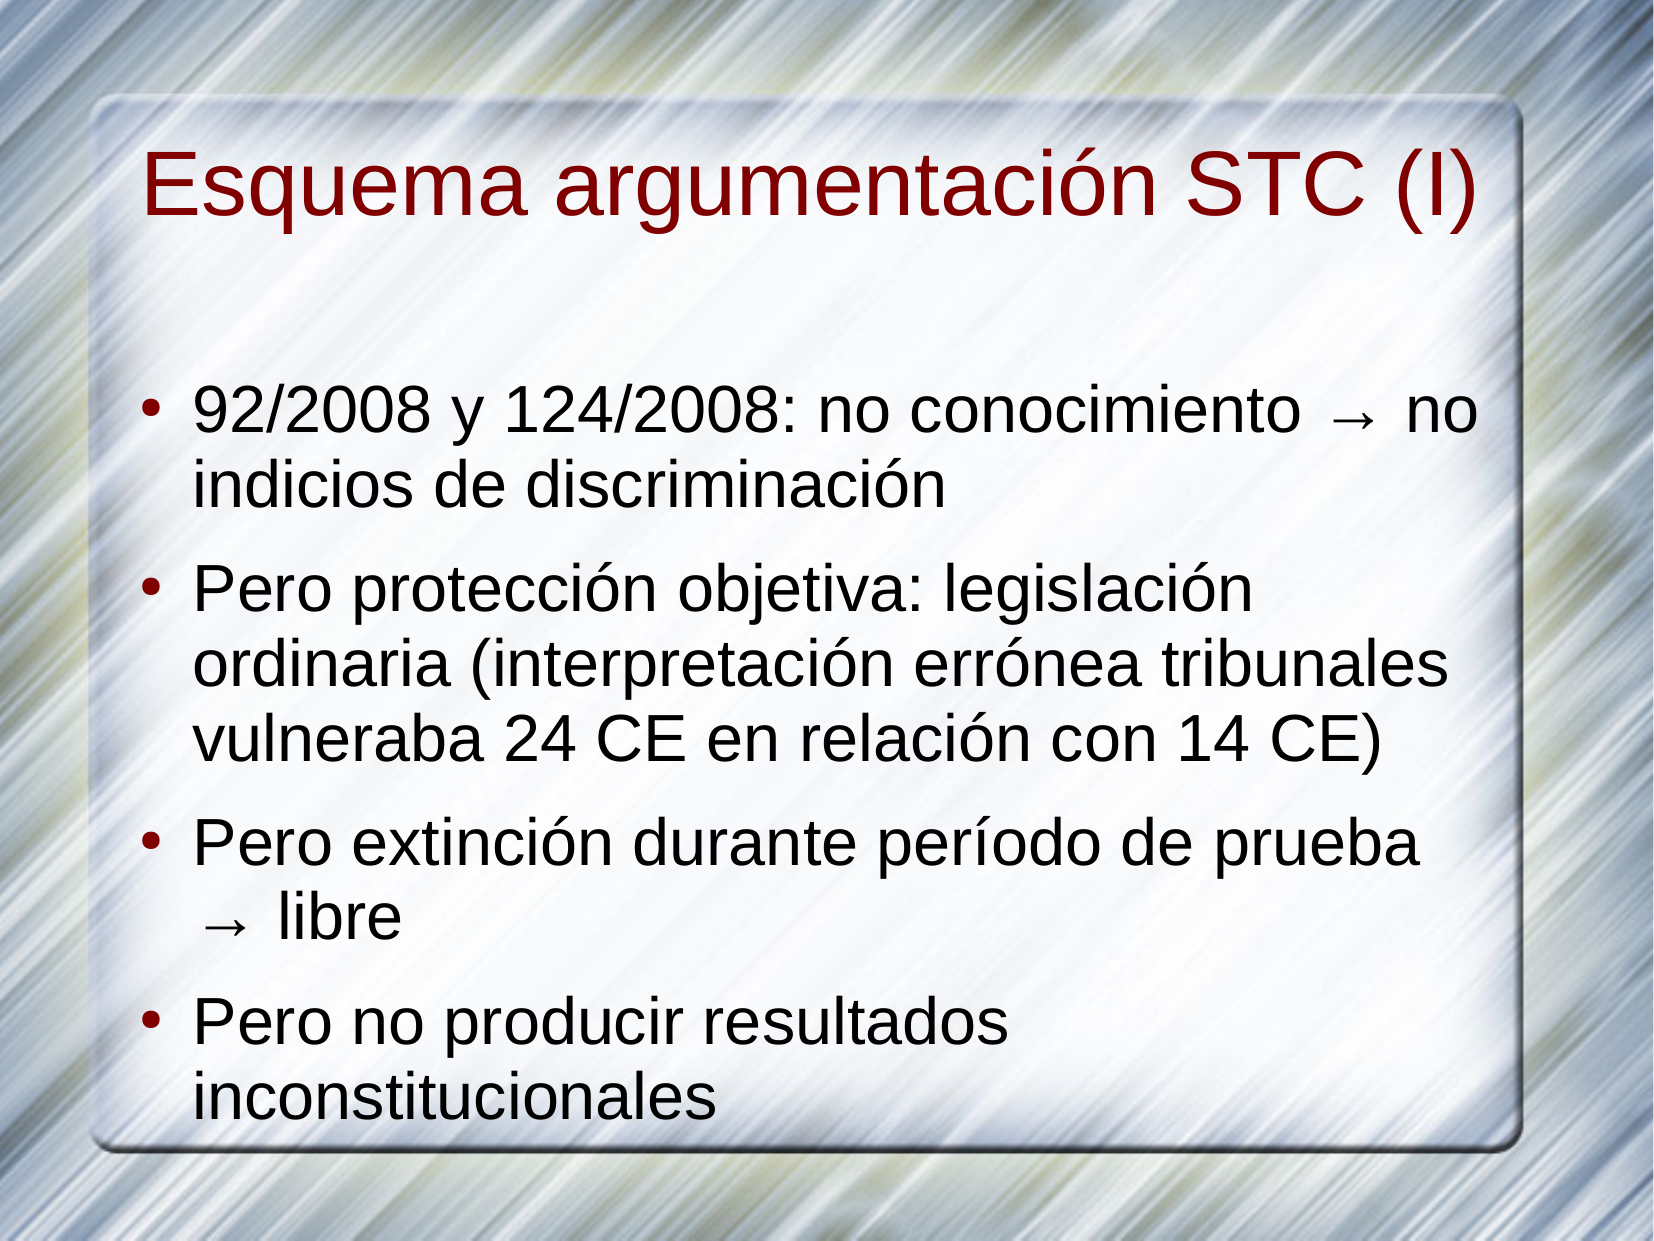

# Esquema argumentación STC (I)
92/2008 y 124/2008: no conocimiento → no indicios de discriminación
Pero protección objetiva: legislación ordinaria (interpretación errónea tribunales vulneraba 24 CE en relación con 14 CE)
Pero extinción durante período de prueba → libre
Pero no producir resultados inconstitucionales